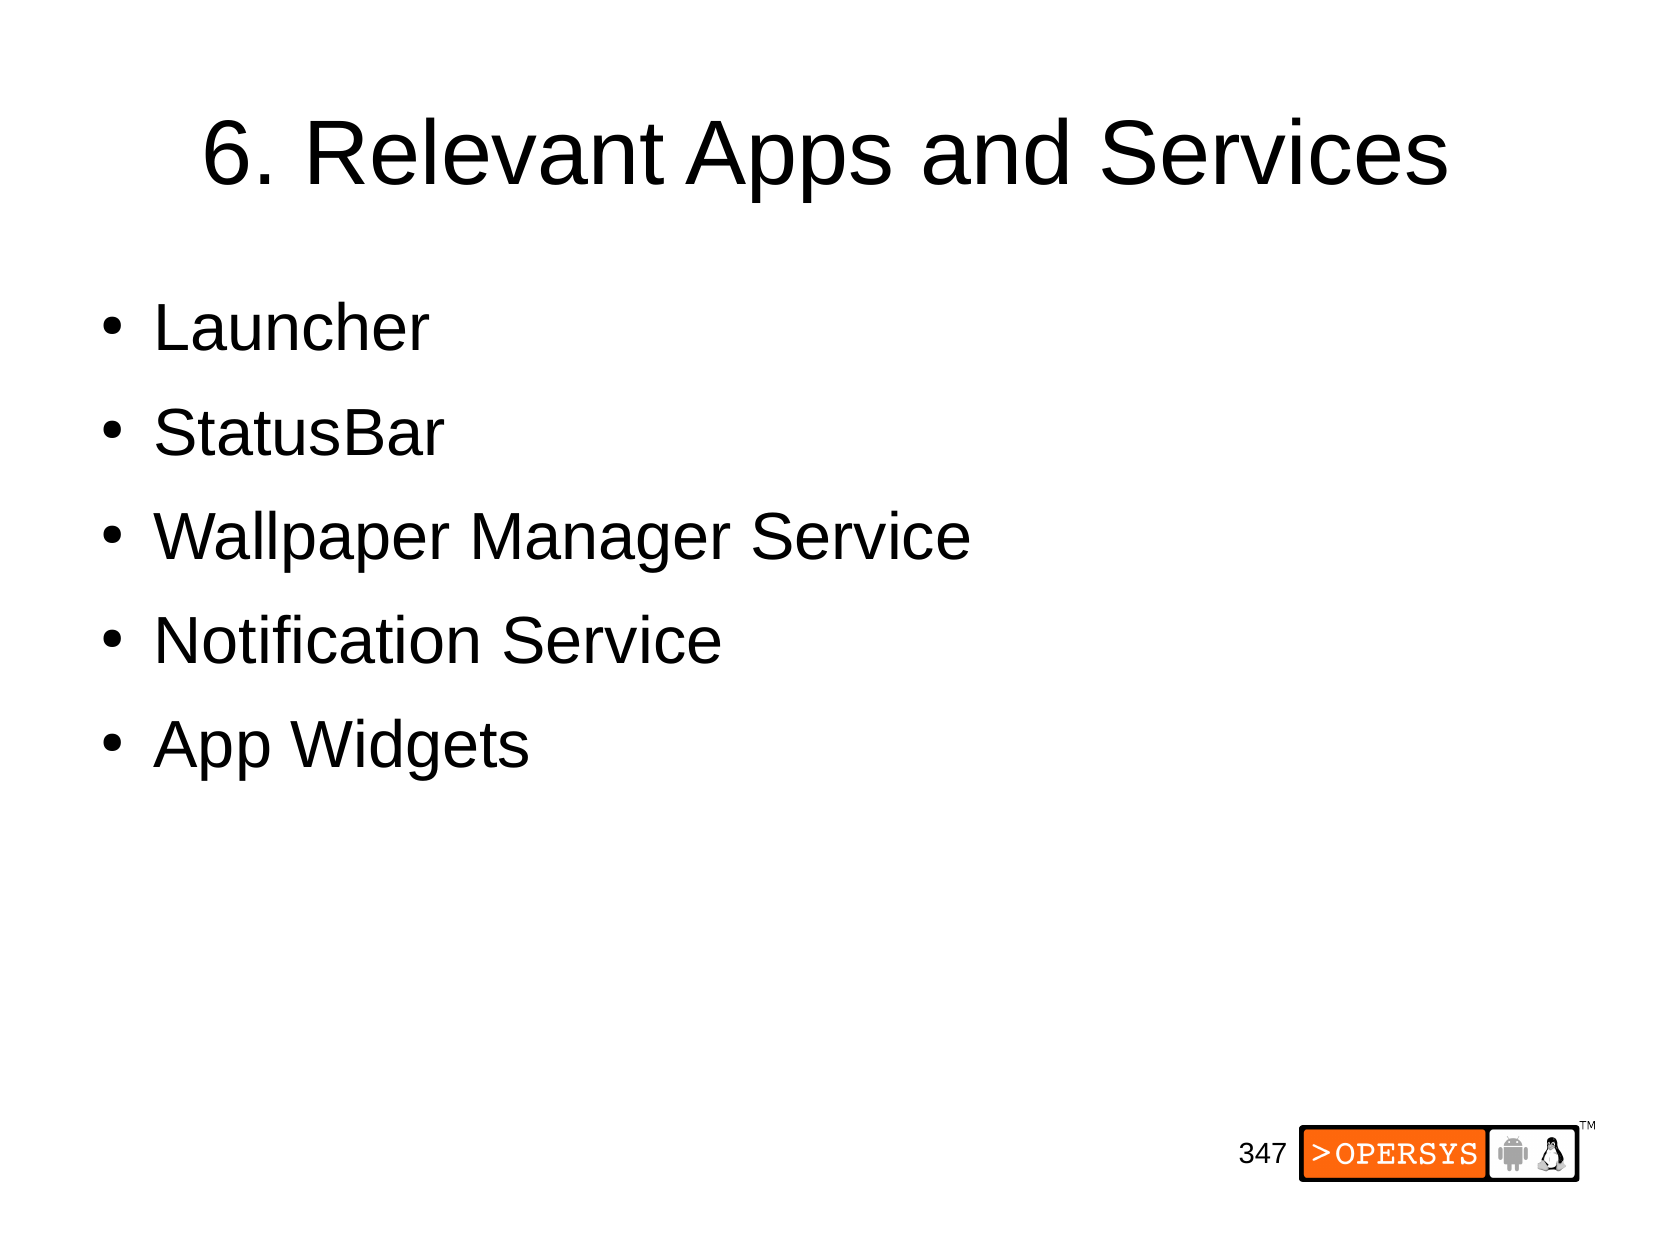

# 6. Relevant Apps and Services
Launcher
StatusBar
Wallpaper Manager Service
Notification Service
App Widgets